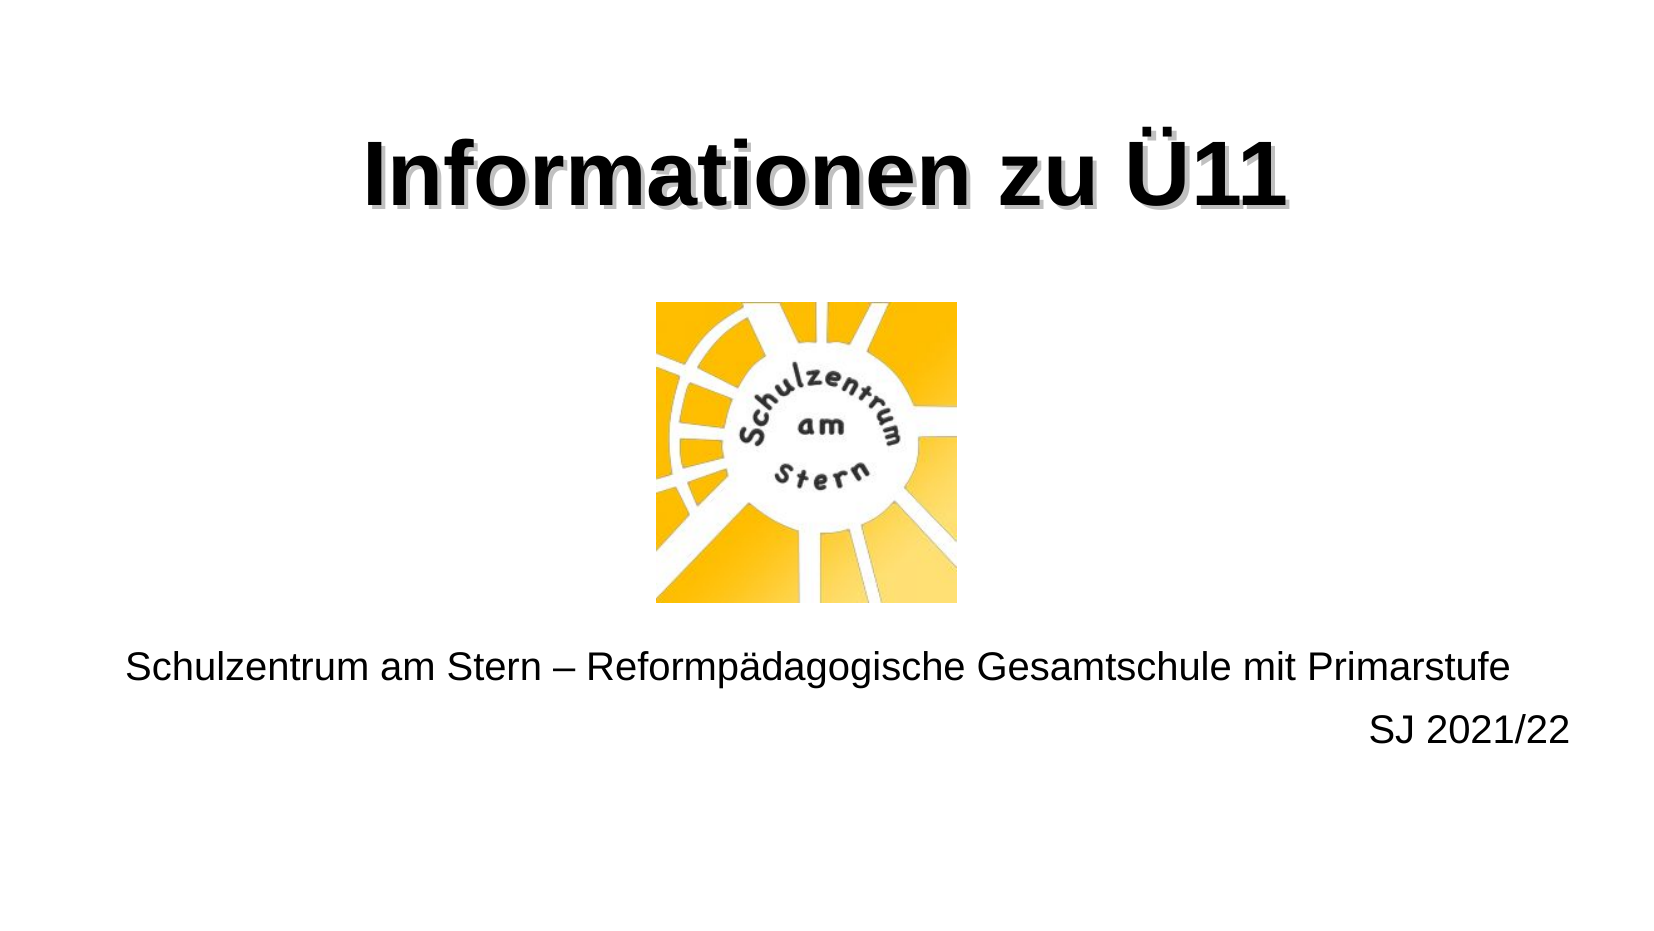

# Informationen zu Ü11
Schulzentrum am Stern – Reformpädagogische Gesamtschule mit Primarstufe
SJ 2021/22